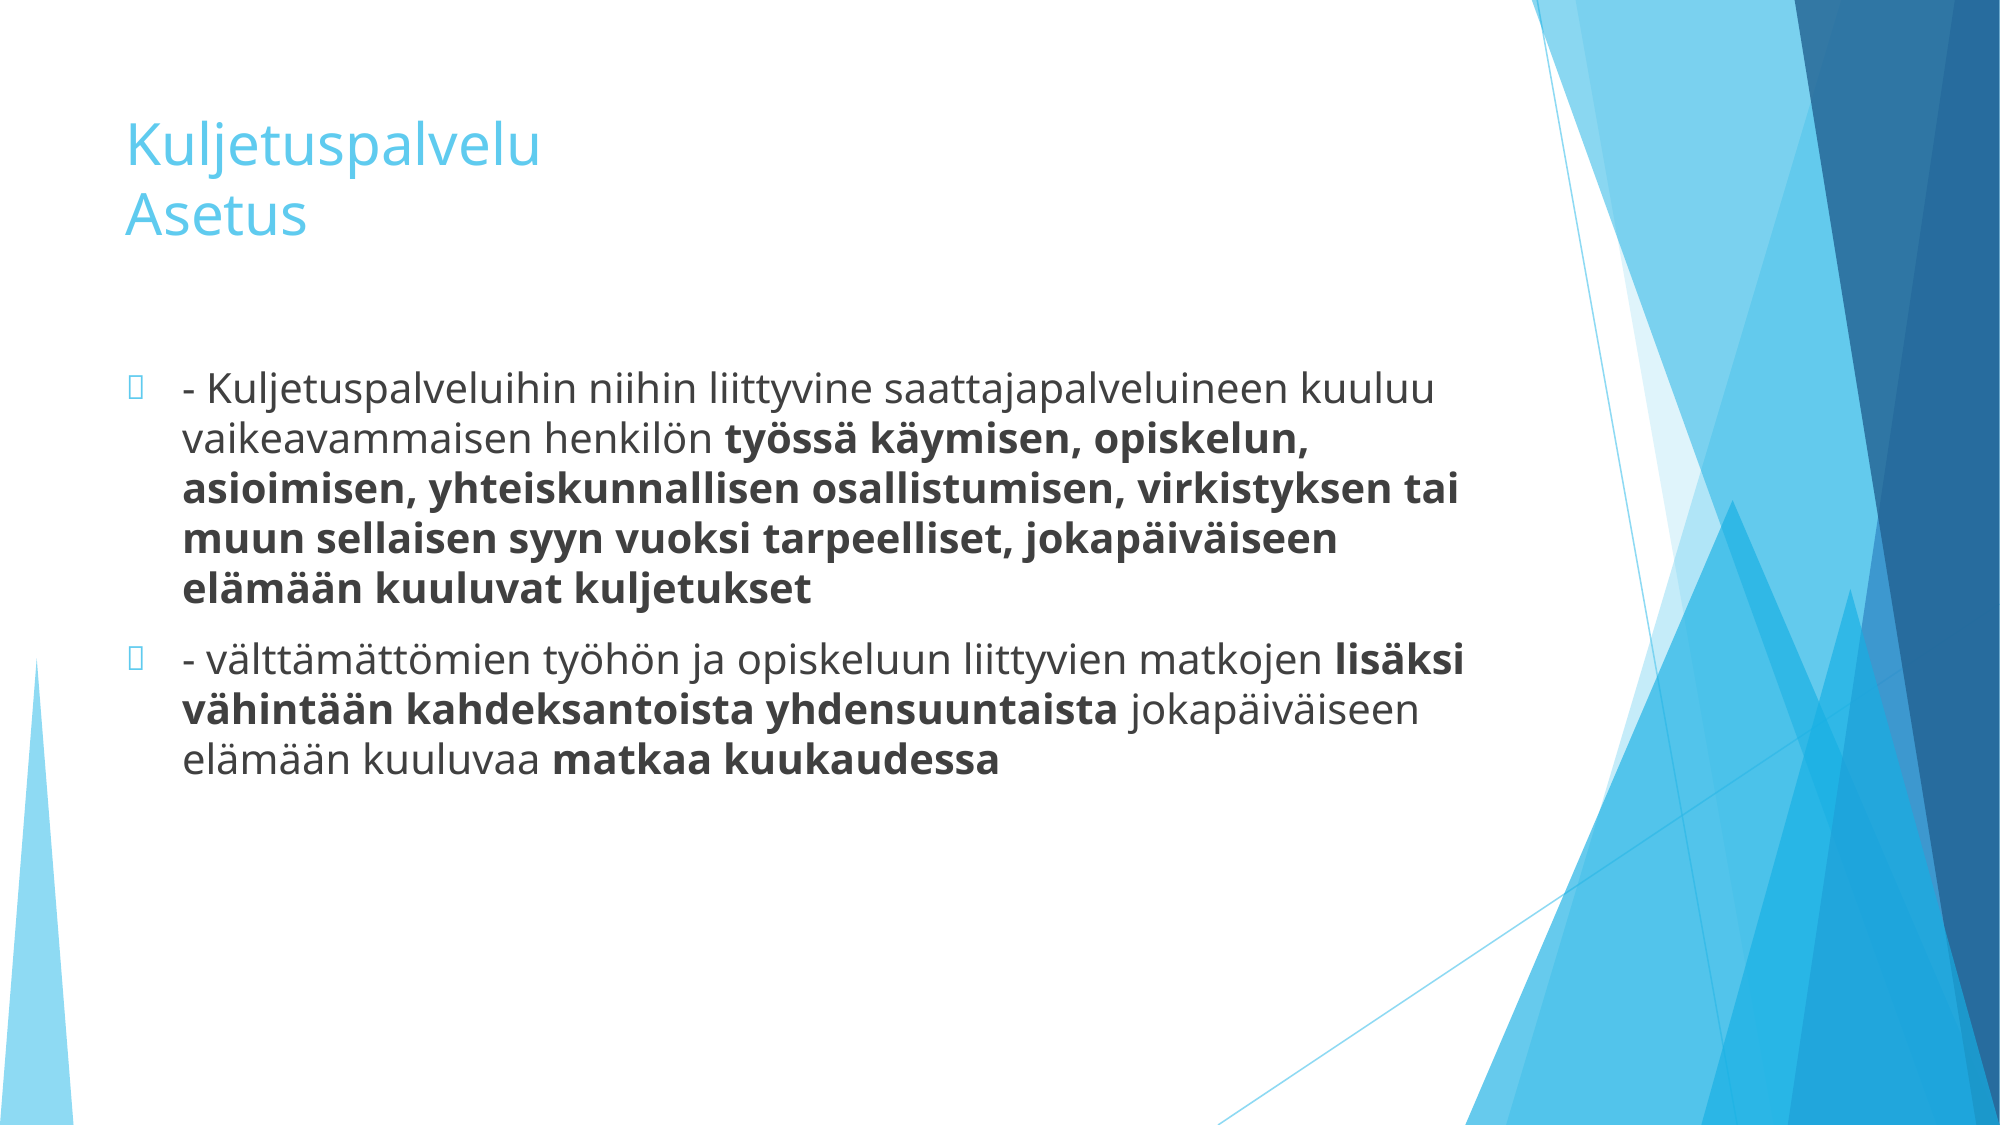

# Kuljetuspalvelu Asetus
- Kuljetuspalveluihin niihin liittyvine saattajapalveluineen kuuluu vaikeavammaisen henkilön työssä käymisen, opiskelun, asioimisen, yhteiskunnallisen osallistumisen, virkistyksen tai muun sellaisen syyn vuoksi tarpeelliset, jokapäiväiseen elämään kuuluvat kuljetukset
- välttämättömien työhön ja opiskeluun liittyvien matkojen lisäksi vähintään kahdeksantoista yhdensuuntaista jokapäiväiseen elämään kuuluvaa matkaa kuukaudessa